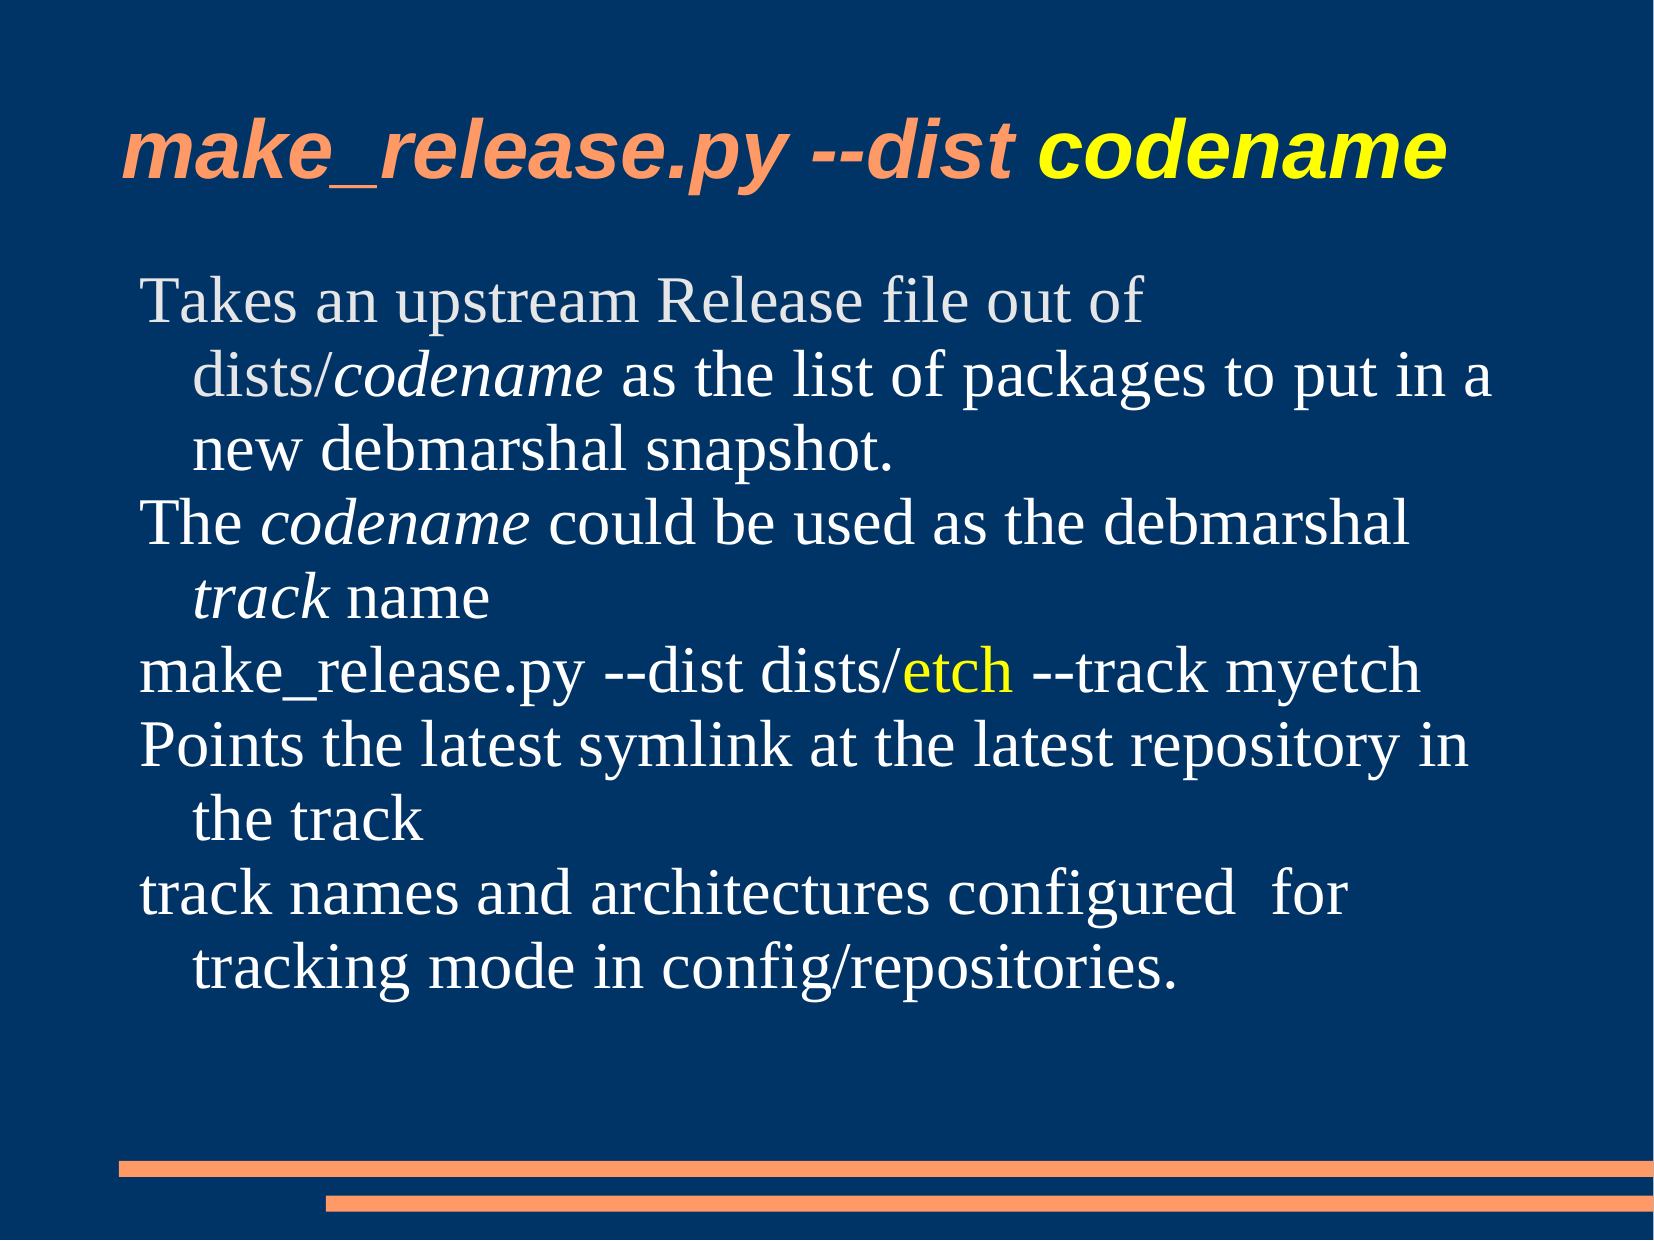

# make_release.py --dist codename
Takes an upstream Release file out of dists/codename as the list of packages to put in a new debmarshal snapshot.
The codename could be used as the debmarshal track name
make_release.py --dist dists/etch --track myetch
Points the latest symlink at the latest repository in the track
track names and architectures configured for tracking mode in config/repositories.